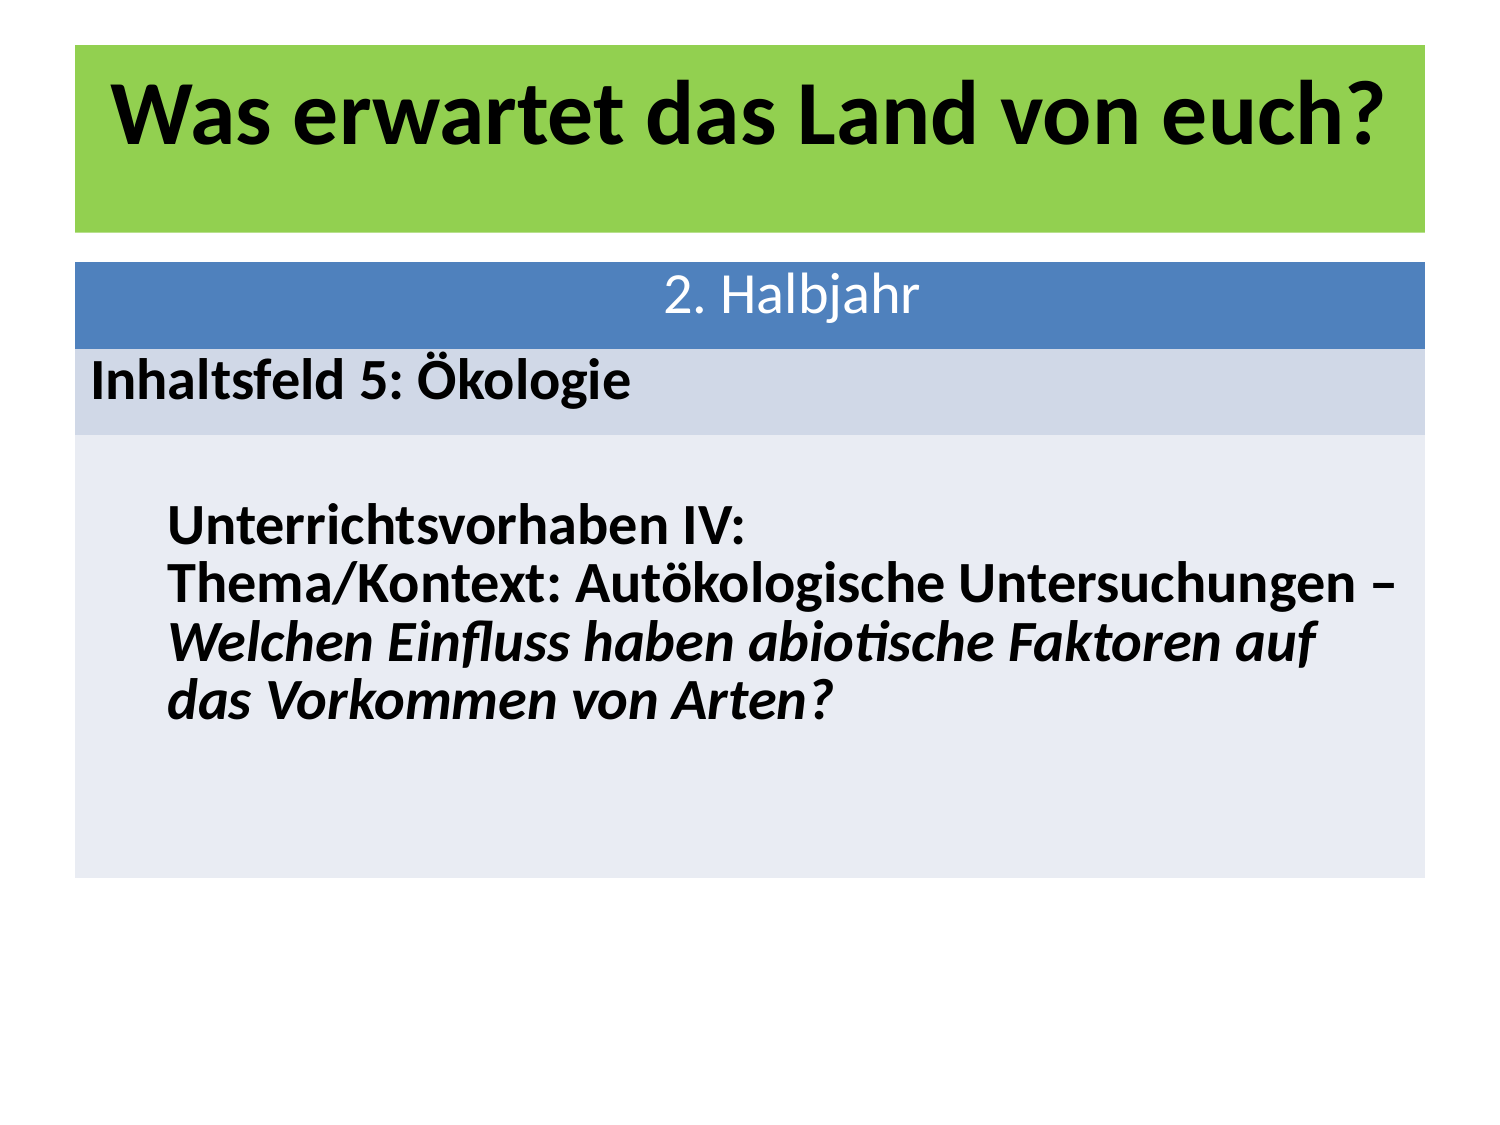

# Was erwartet das Land von euch?
| 2. Halbjahr |
| --- |
| Inhaltsfeld 5: Ökologie |
| Unterrichtsvorhaben IV: Thema/Kontext: Autökologische Untersuchungen – Welchen Einfluss haben abiotische Faktoren auf das Vorkommen von Arten? |